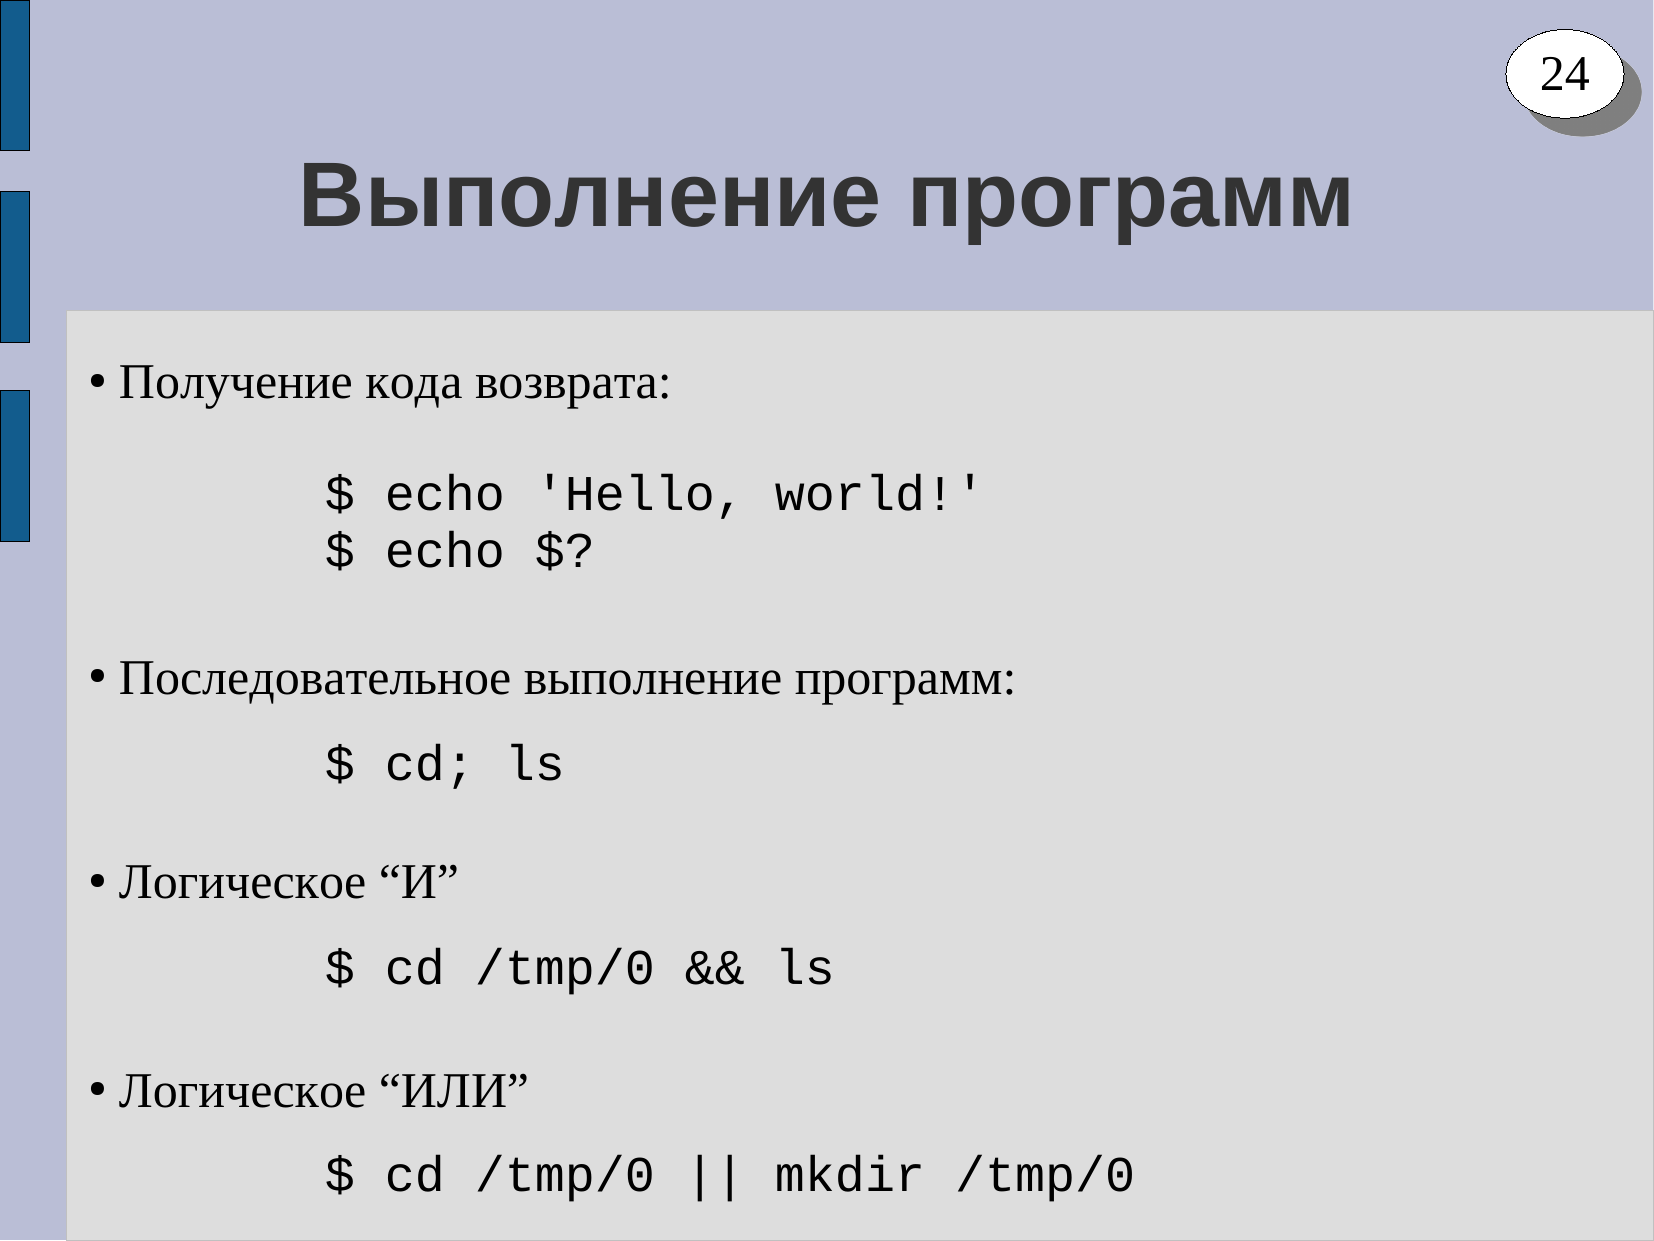

24
# Выполнение программ
 Получение кода возврата:
$ echo 'Hello, world!'
$ echo $?
 Последовательное выполнение программ:
$ cd; ls
 Логическое “И”
$ cd /tmp/0 && ls
 Логическое “ИЛИ”
$ cd /tmp/0 || mkdir /tmp/0